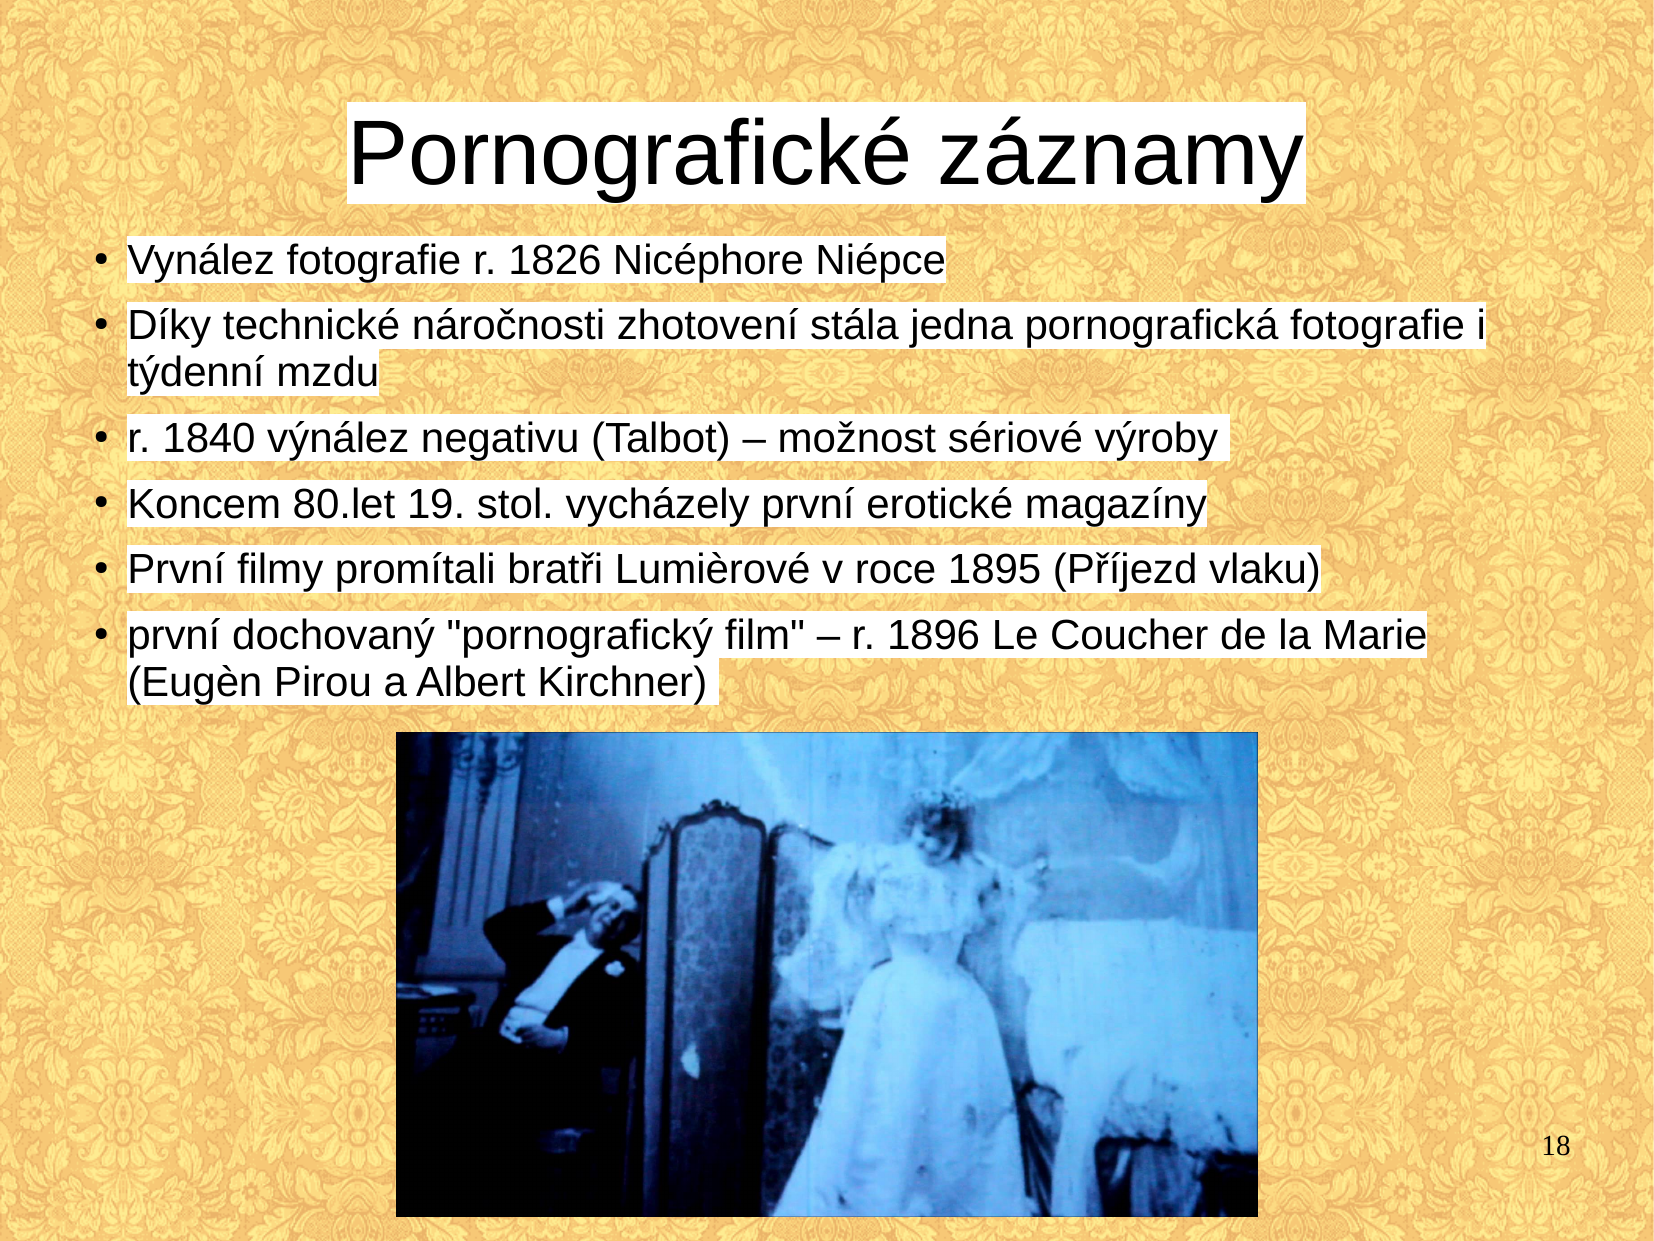

# Pornografické záznamy
Vynález fotografie r. 1826 Nicéphore Niépce
Díky technické náročnosti zhotovení stála jedna pornografická fotografie i týdenní mzdu
r. 1840 výnález negativu (Talbot) – možnost sériové výroby
Koncem 80.let 19. stol. vycházely první erotické magazíny
První filmy promítali bratři Lumièrové v roce 1895 (Příjezd vlaku)
první dochovaný "pornografický film" – r. 1896 Le Coucher de la Marie (Eugèn Pirou a Albert Kirchner)
18